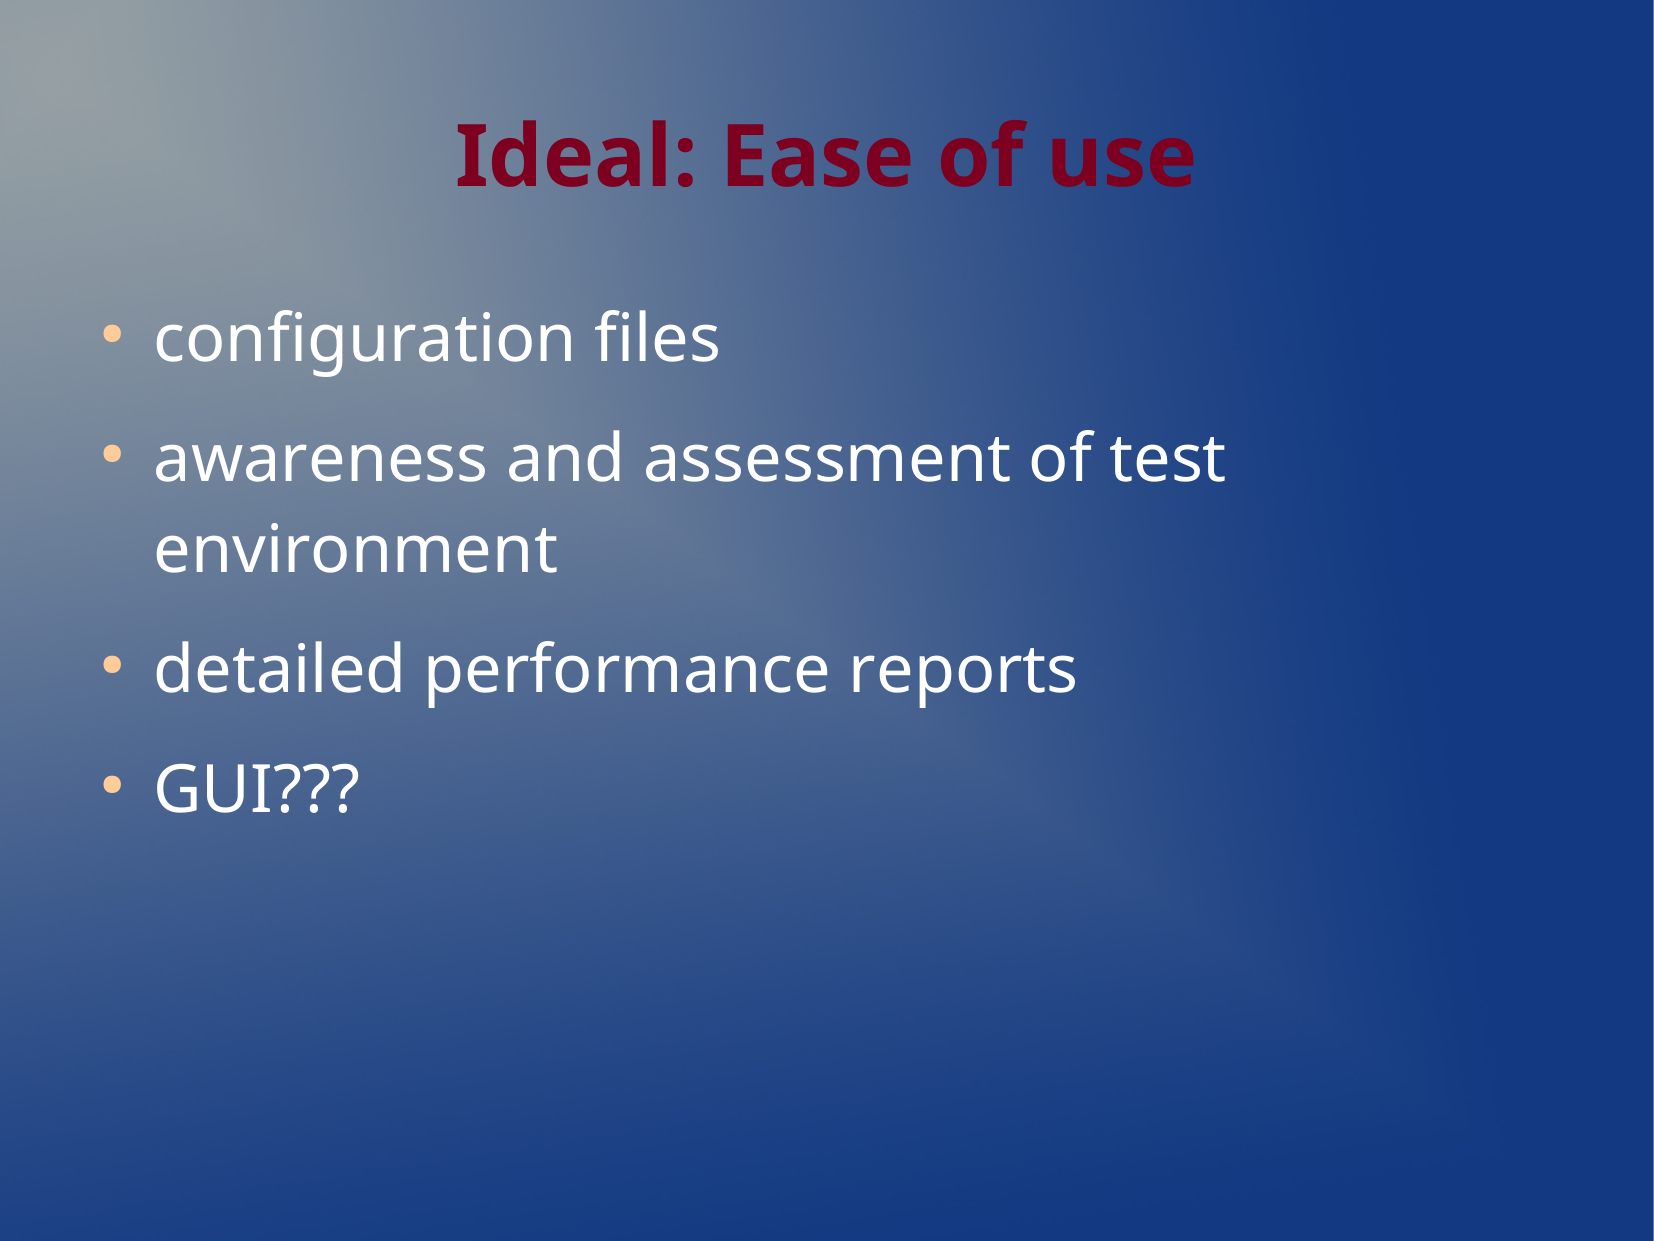

# Ideal: Ease of use
configuration files
awareness and assessment of test environment
detailed performance reports
GUI???